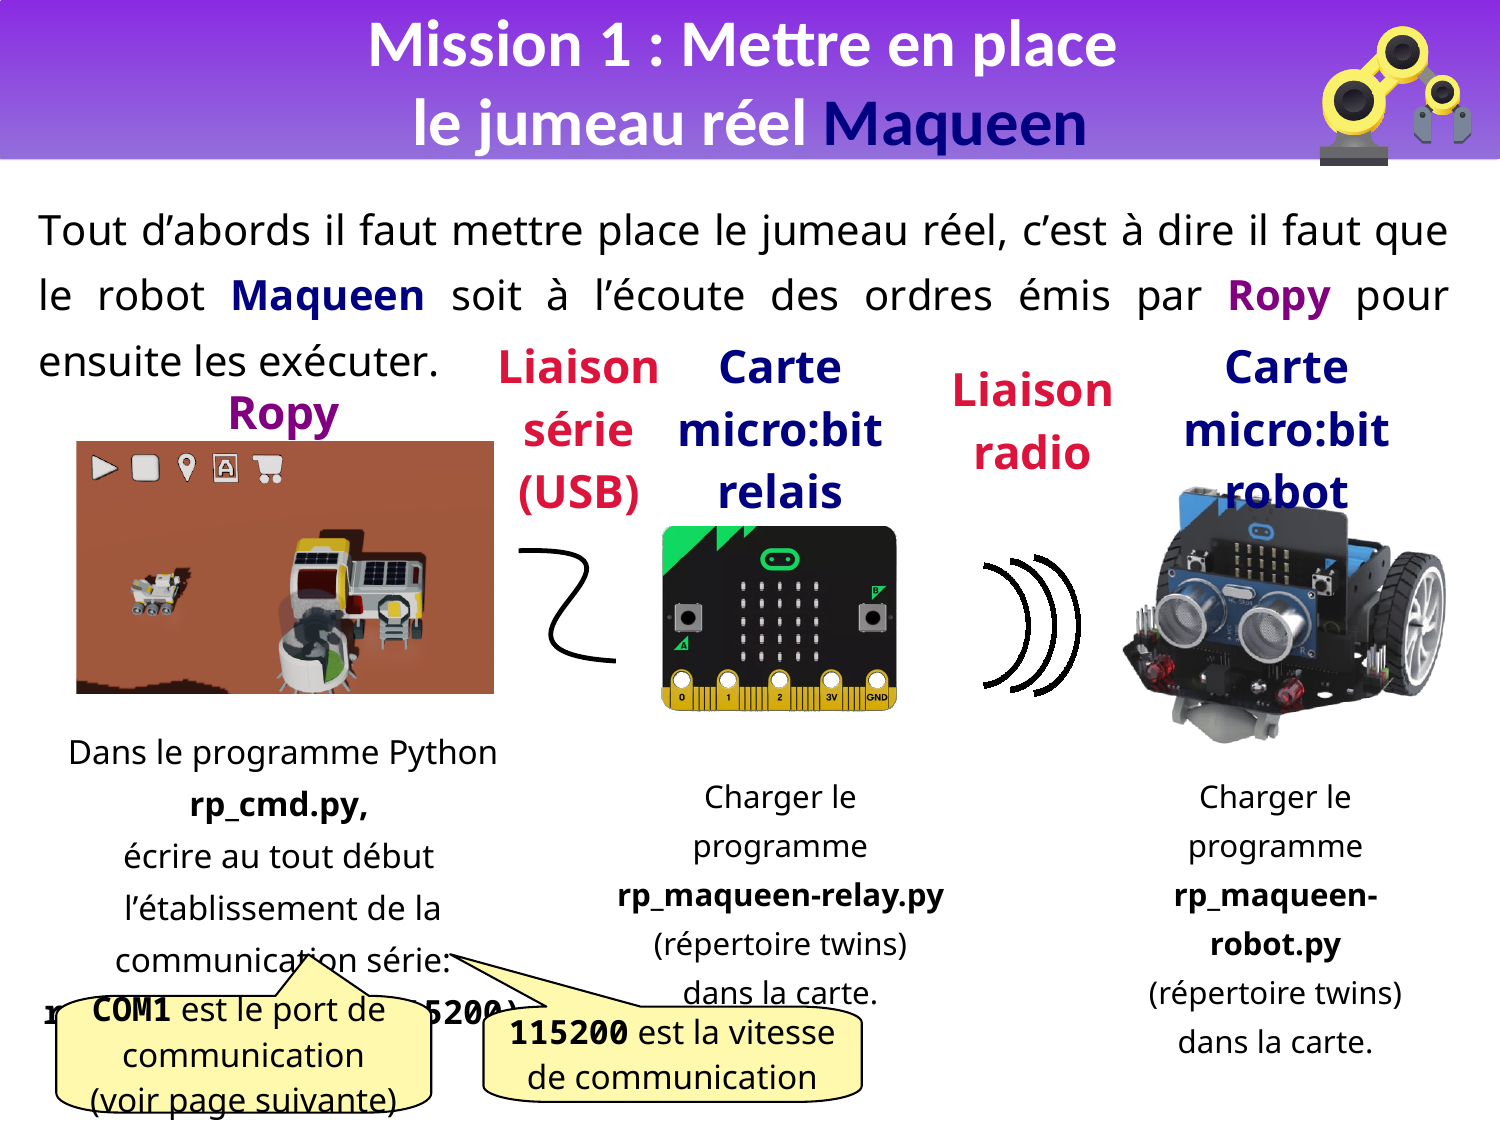

Mission 1 : Mettre en place
le jumeau réel Maqueen
Tout d’abords il faut mettre place le jumeau réel, c’est à dire il faut que le robot Maqueen soit à l’écoute des ordres émis par Ropy pour ensuite les exécuter.
Liaison série
(USB)
Carte micro:bit relais
Carte micro:bit robot
Liaison
radio
Ropy
Dans le programme Python rp_cmd.py,
écrire au tout début
l’établissement de la communication série: rp_jumeau('COM1',115200)
Charger le programme rp_maqueen-relay.py
(répertoire twins)
dans la carte.
Charger le programme rp_maqueen-robot.py
(répertoire twins)
dans la carte.
COM1 est le port de
communication
(voir page suivante)
Vidéo de présentation
115200 est la vitesse
de communication